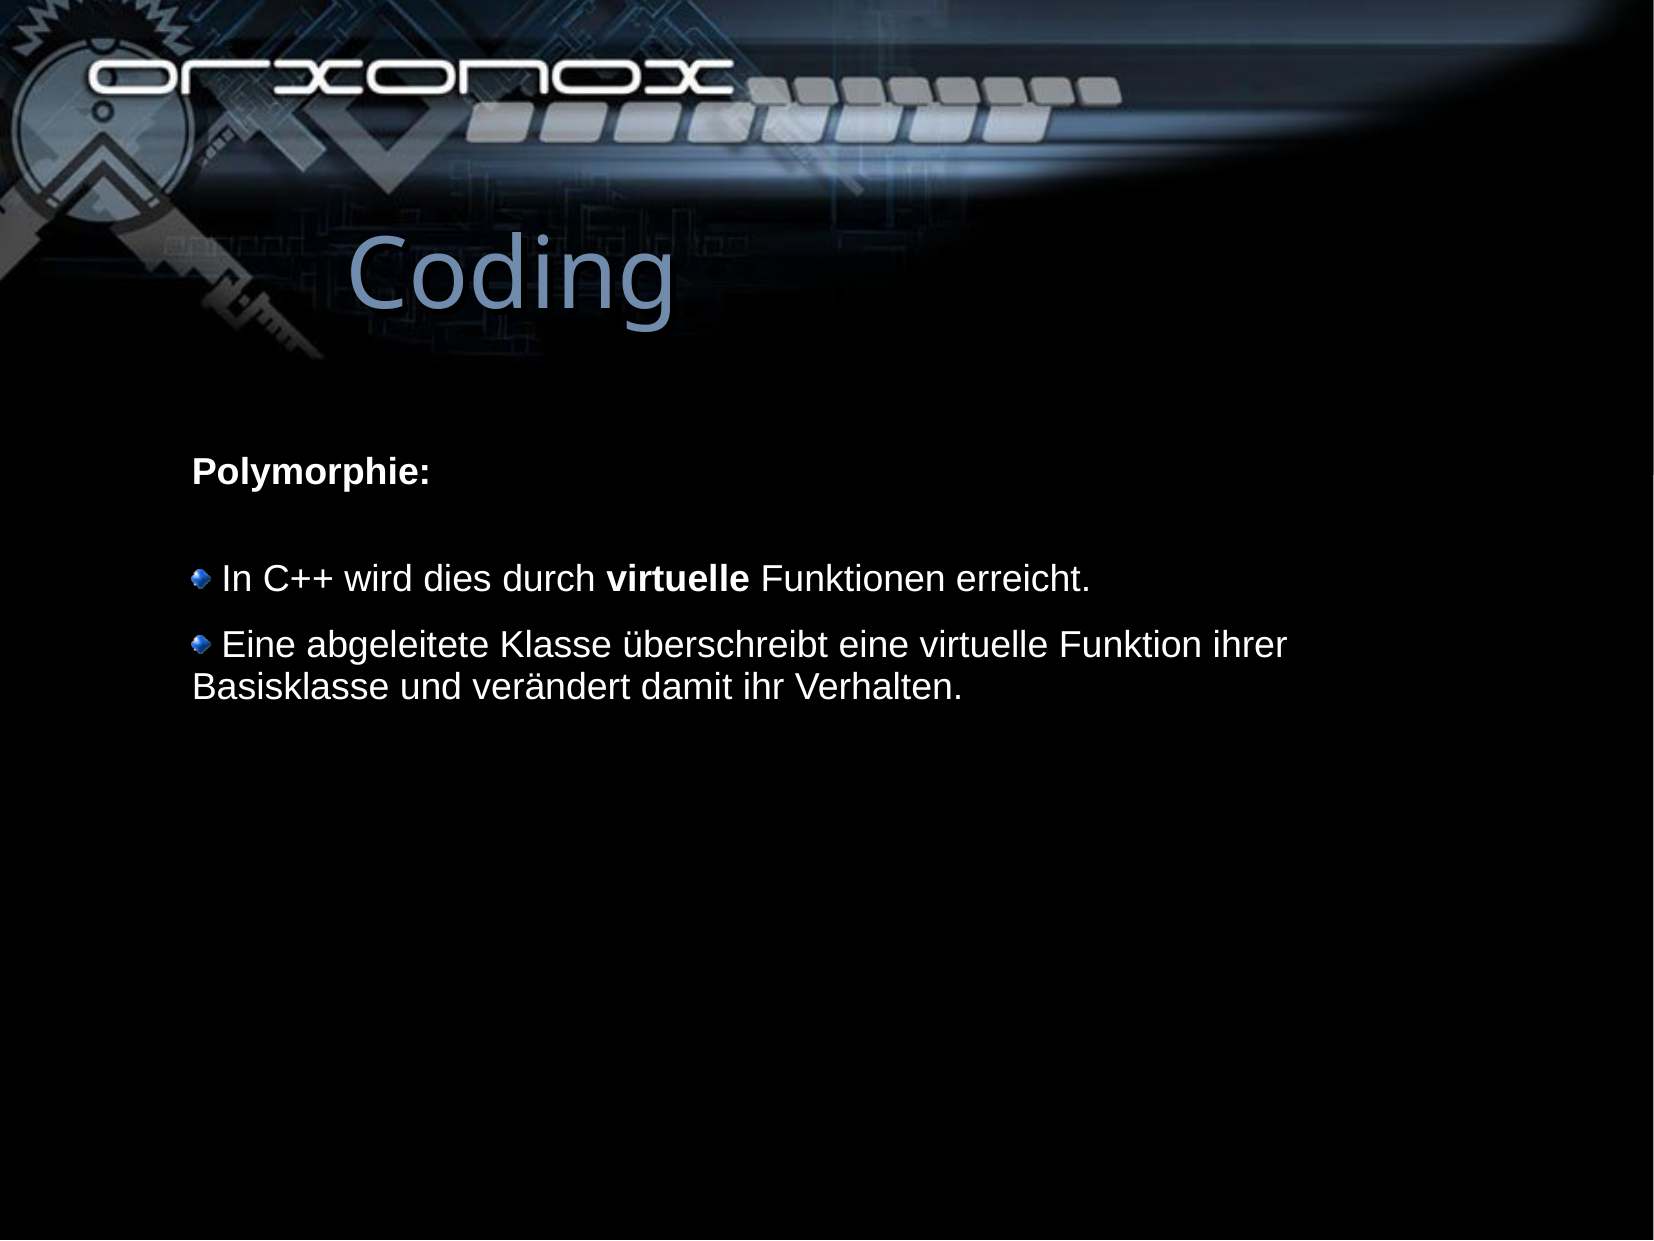

Coding
Polymorphie:
 In C++ wird dies durch virtuelle Funktionen erreicht.
 Eine abgeleitete Klasse überschreibt eine virtuelle Funktion ihrer Basisklasse und verändert damit ihr Verhalten.